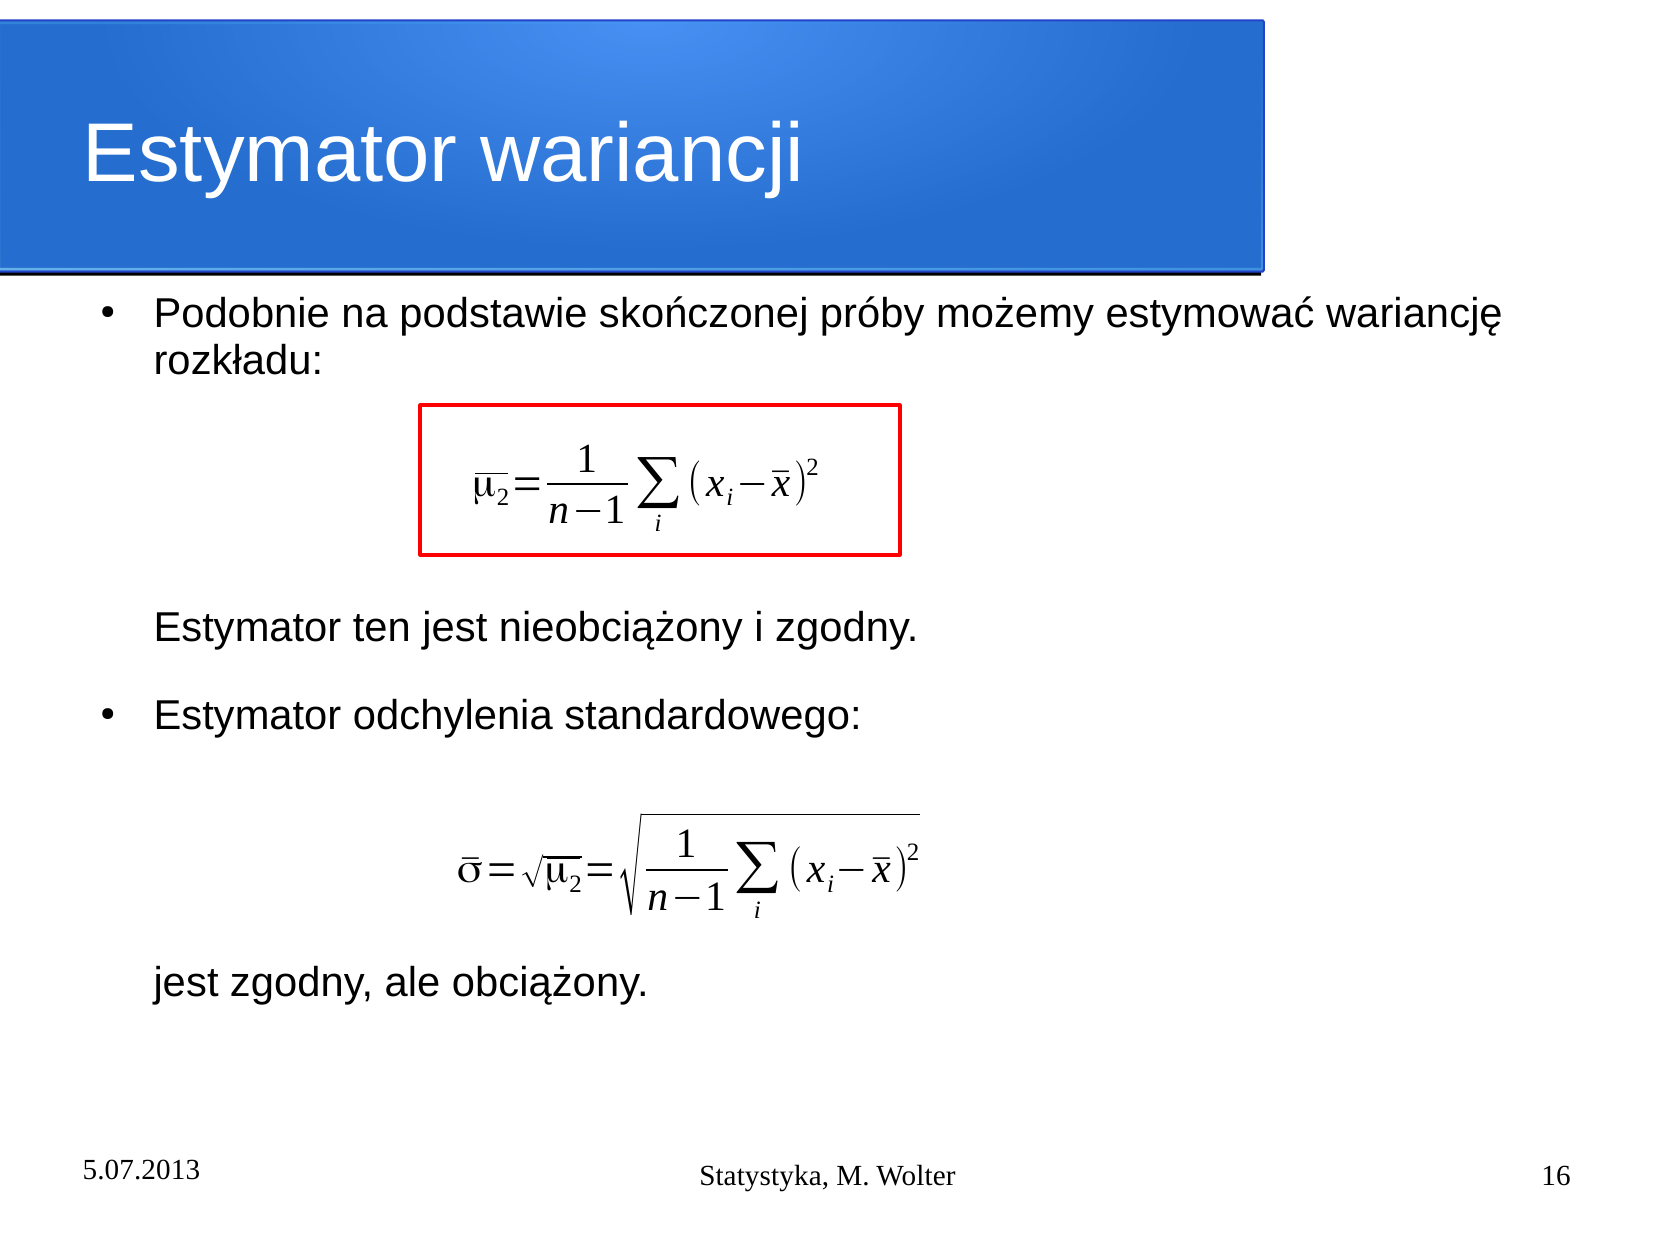

# Estymator wariancji
Podobnie na podstawie skończonej próby możemy estymować wariancję rozkładu:
Estymator ten jest nieobciążony i zgodny.
Estymator odchylenia standardowego:
jest zgodny, ale obciążony.
5.07.2013
Statystyka, M. Wolter
16